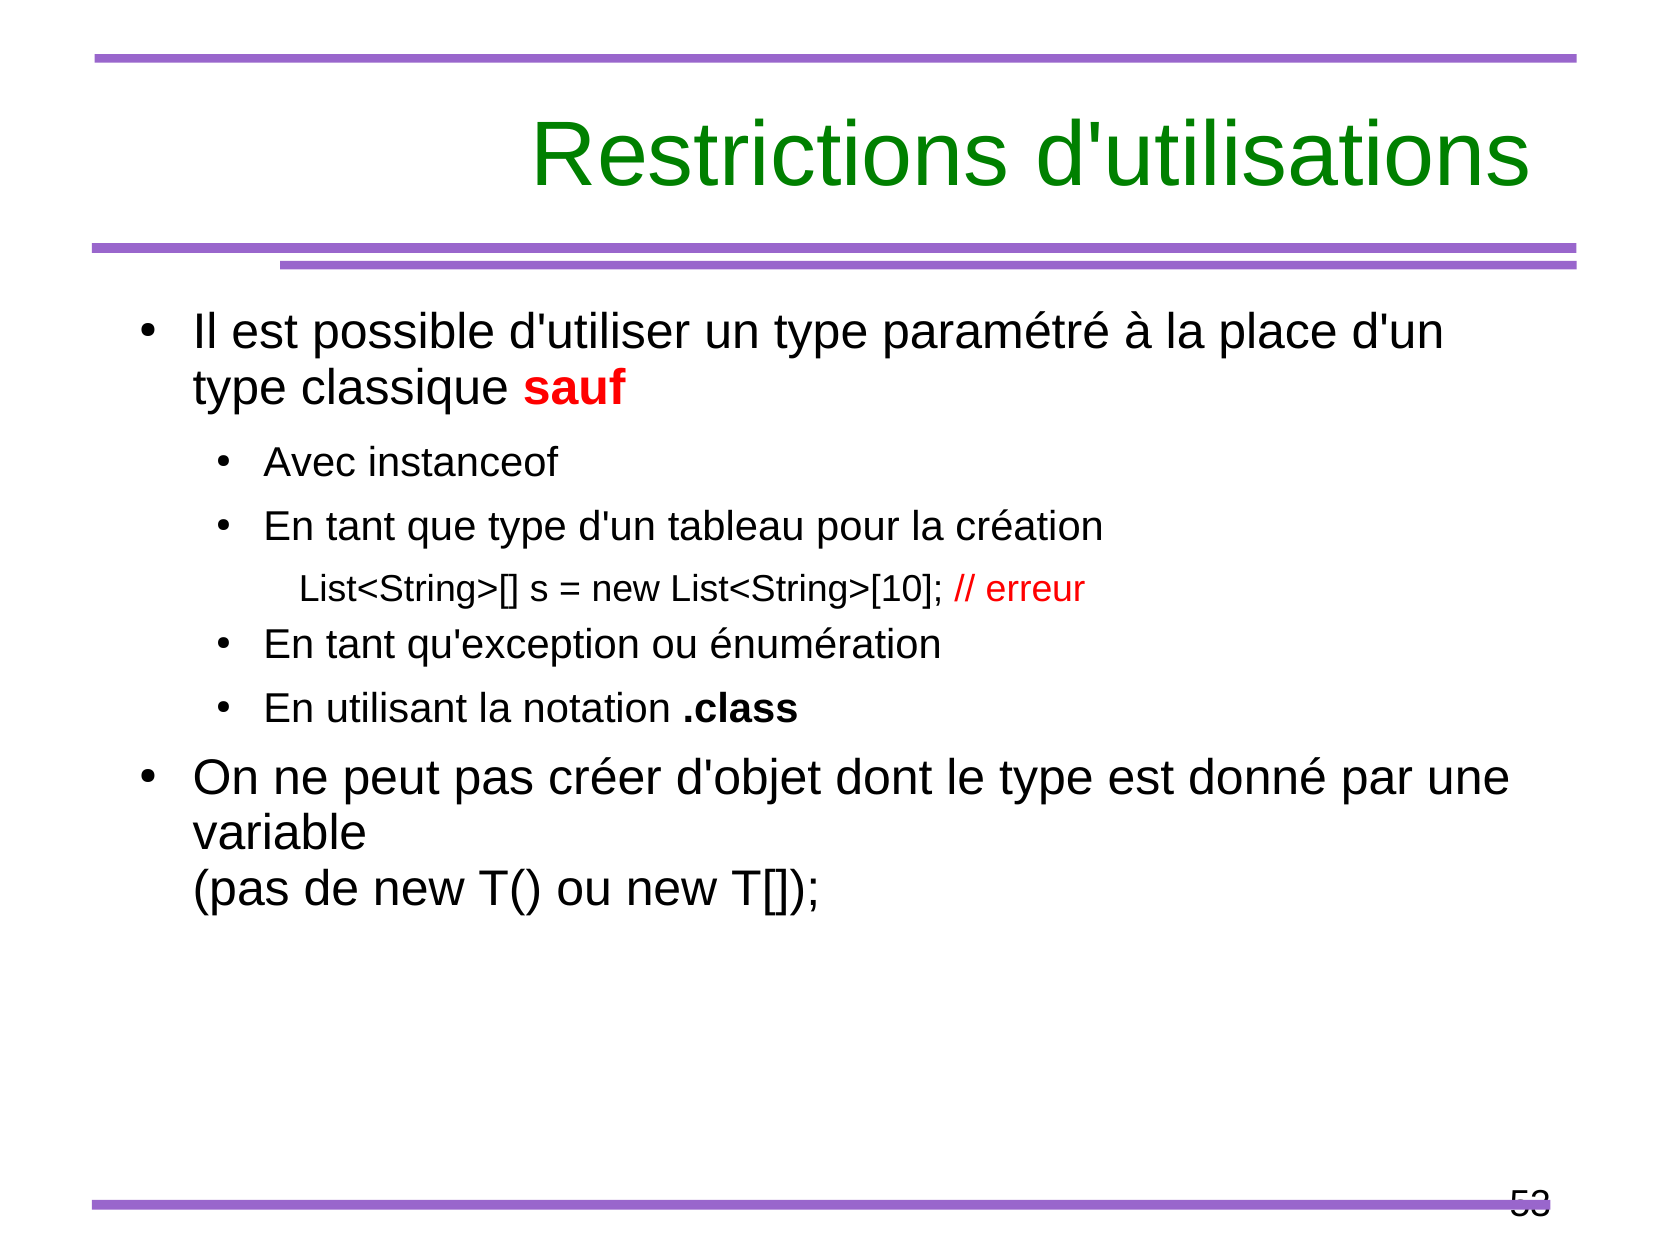

# Restrictions d'utilisations
Il est possible d'utiliser un type paramétré à la place d'un type classique sauf
Avec instanceof
En tant que type d'un tableau pour la création
List<String>[] s = new List<String>[10]; // erreur
En tant qu'exception ou énumération
En utilisant la notation .class
On ne peut pas créer d'objet dont le type est donné par une variable
(pas de new T() ou new T[]);